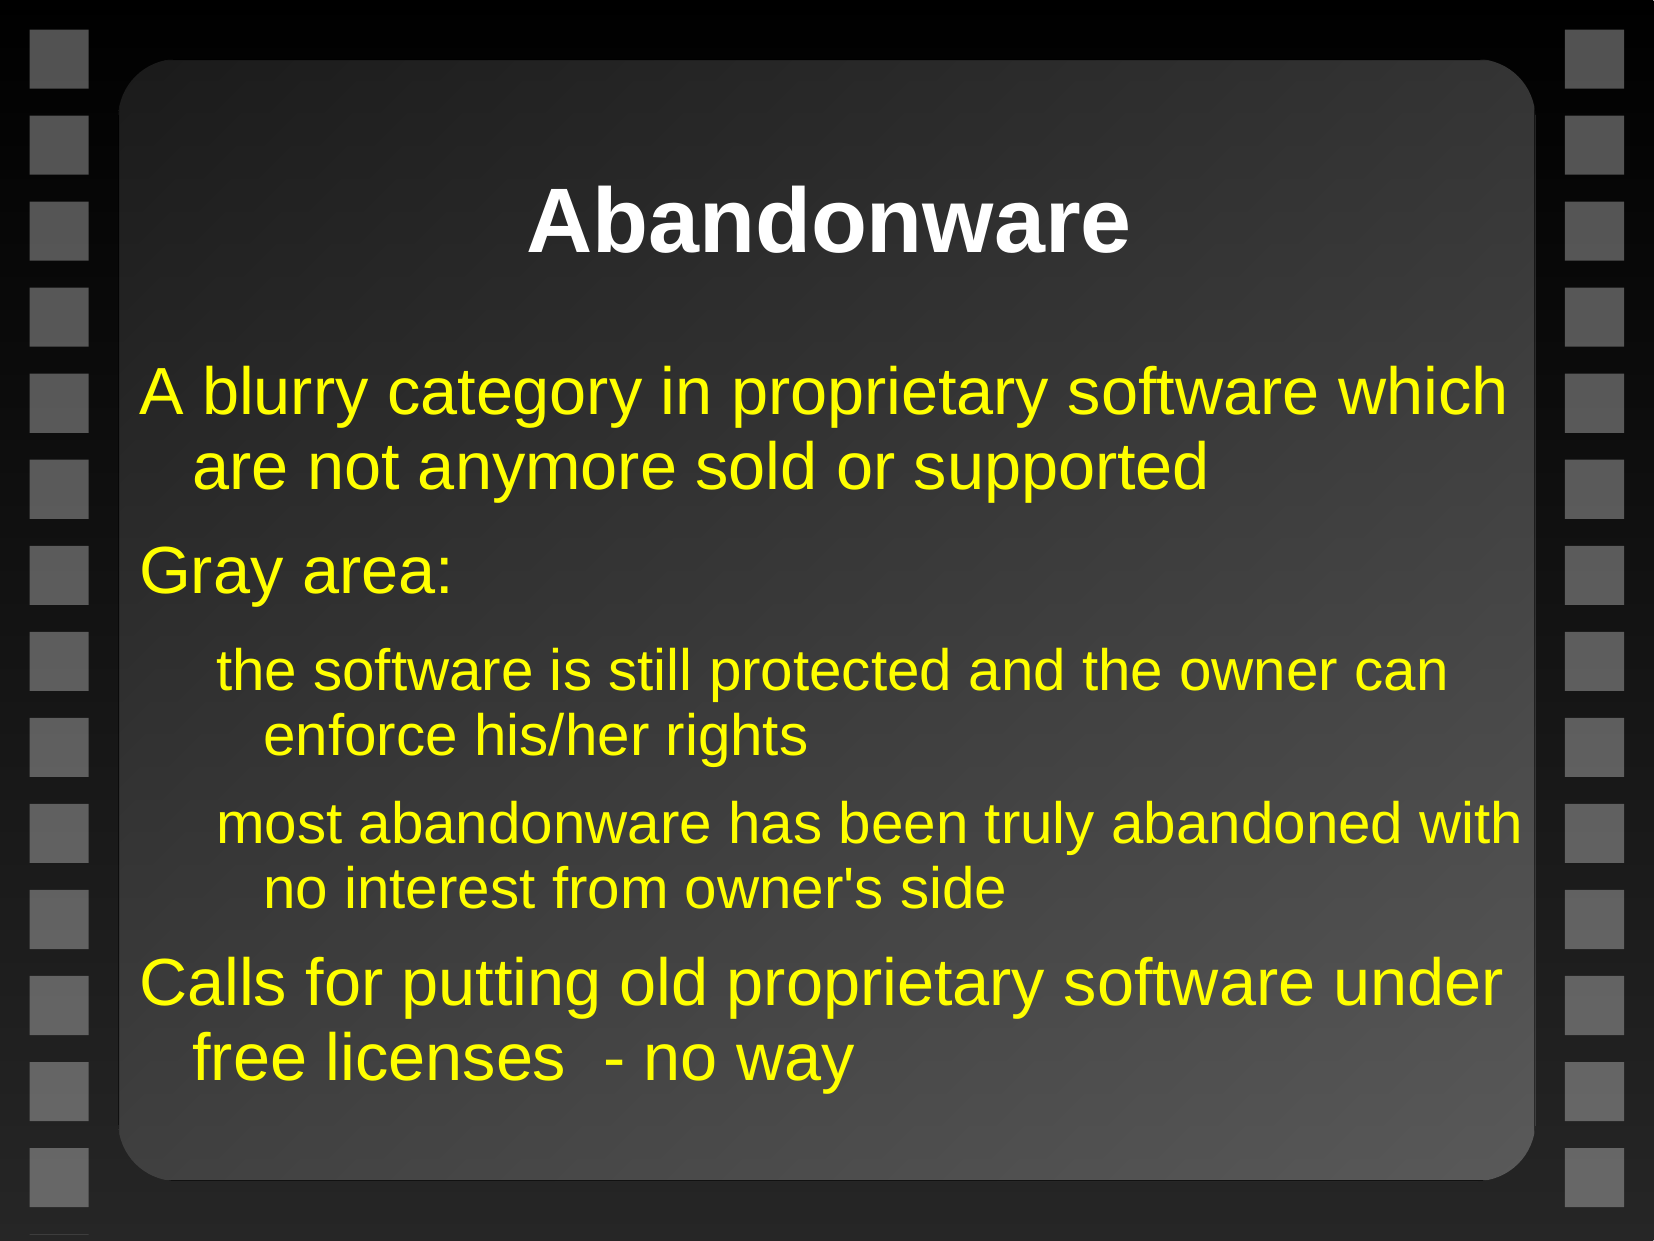

# Abandonware
A blurry category in proprietary software which are not anymore sold or supported
Gray area:
the software is still protected and the owner can enforce his/her rights
most abandonware has been truly abandoned with no interest from owner's side
Calls for putting old proprietary software under free licenses - no way